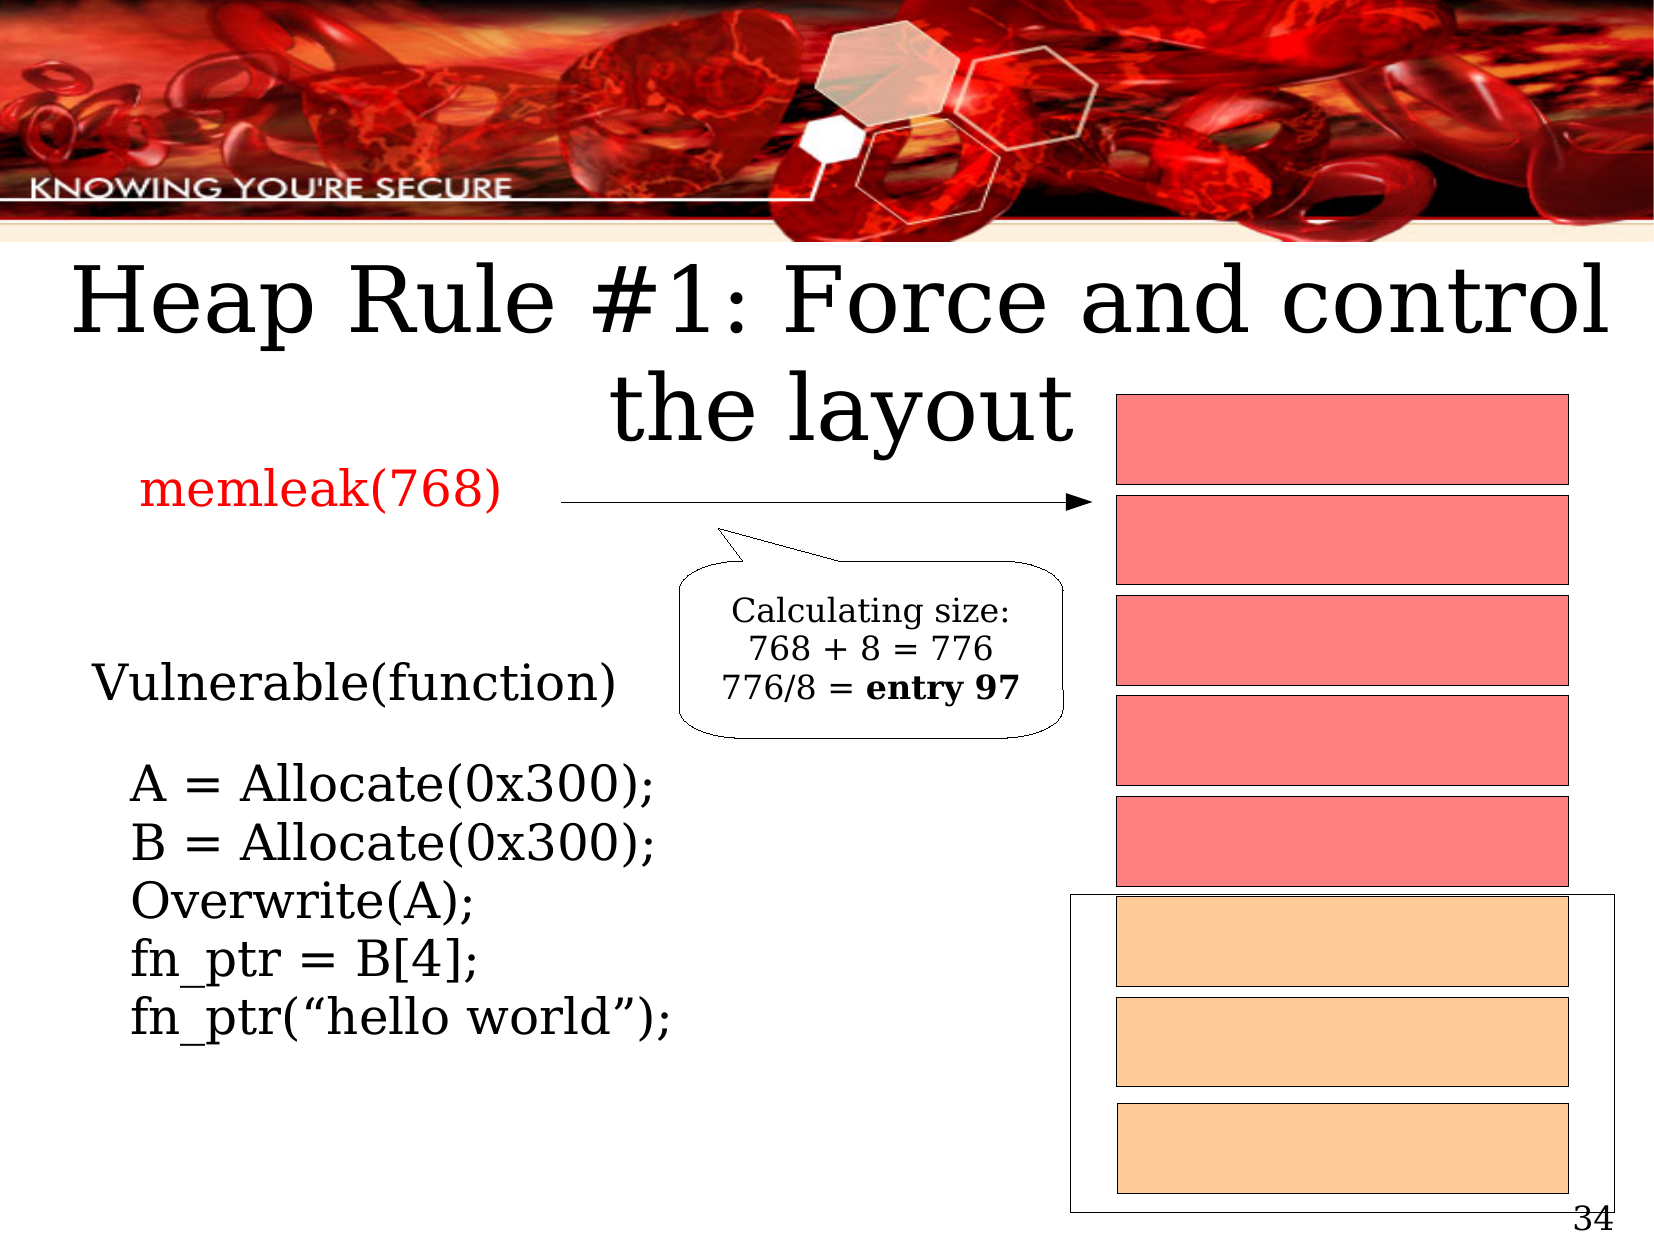

Heap Rule #1: Force and control the layout
# memleak(768)
Calculating size:
768 + 8 = 776
776/8 = entry 97
Vulnerable(function)
A = Allocate(0x300);
B = Allocate(0x300);
Overwrite(A);
fn_ptr = B[4];
fn_ptr(“hello world”);